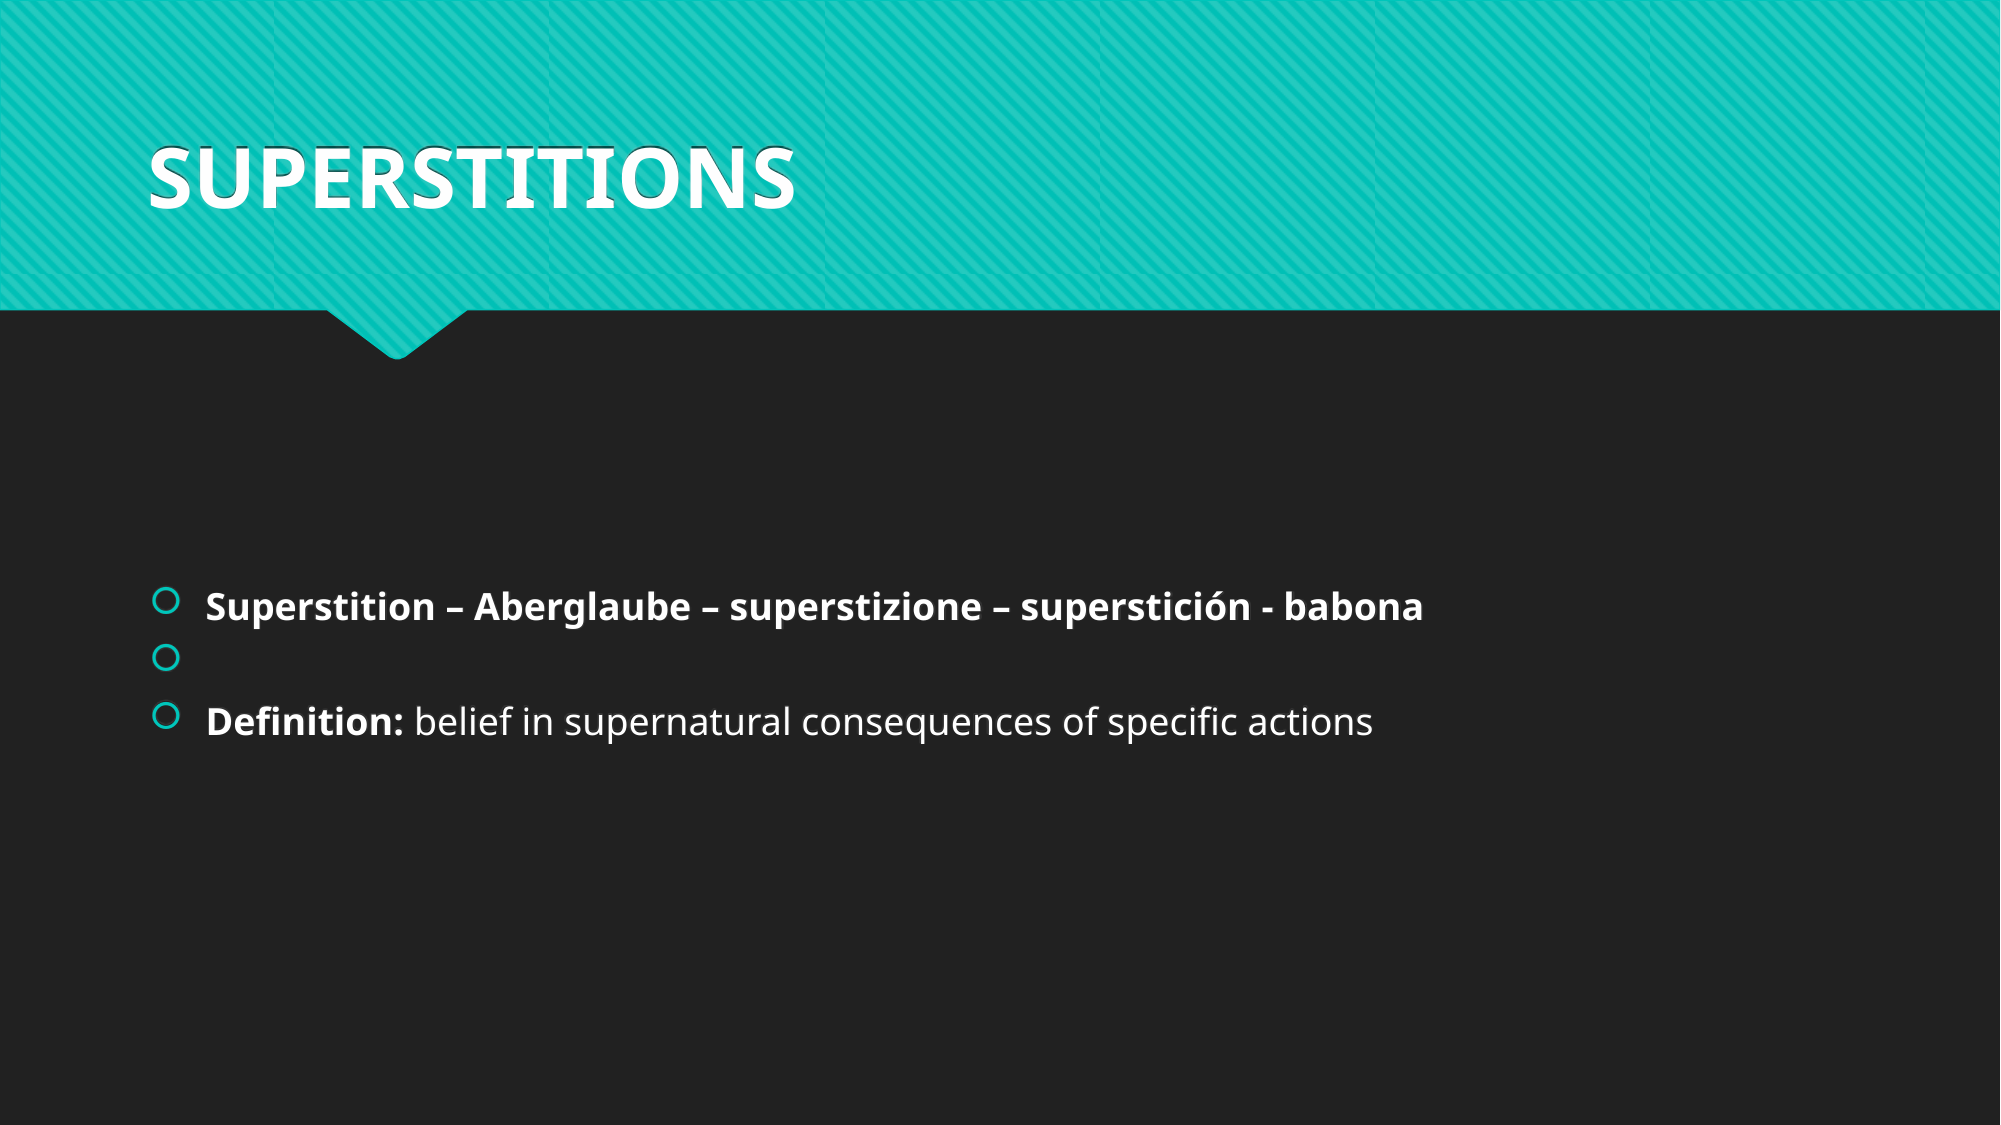

# SUPERSTITIONS
Superstition – Aberglaube – superstizione – superstición - babona
Definition: belief in supernatural consequences of specific actions